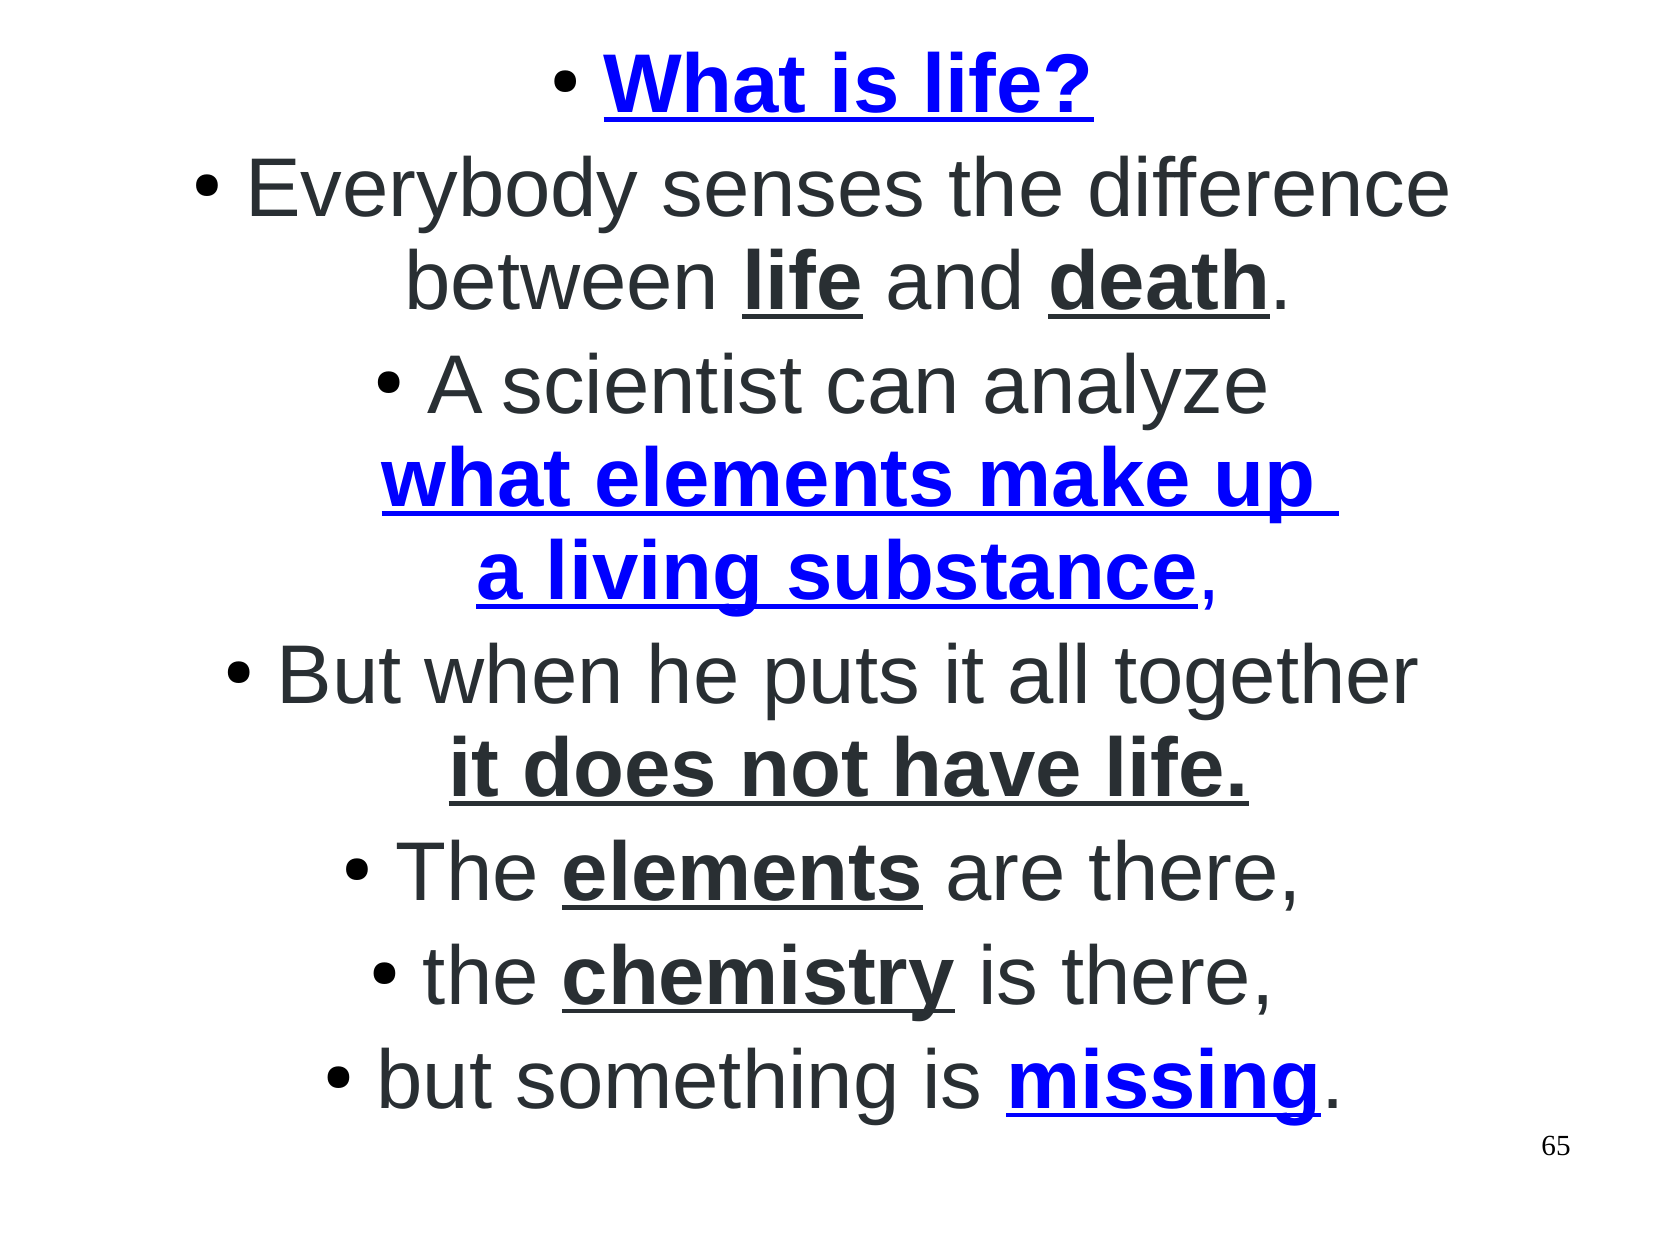

# What is life?
Everybody senses the difference
between life and death.
A scientist can analyze
what elements make up
a living substance,
But when he puts it all together
it does not have life.
The elements are there,
the chemistry is there,
but something is missing.
65